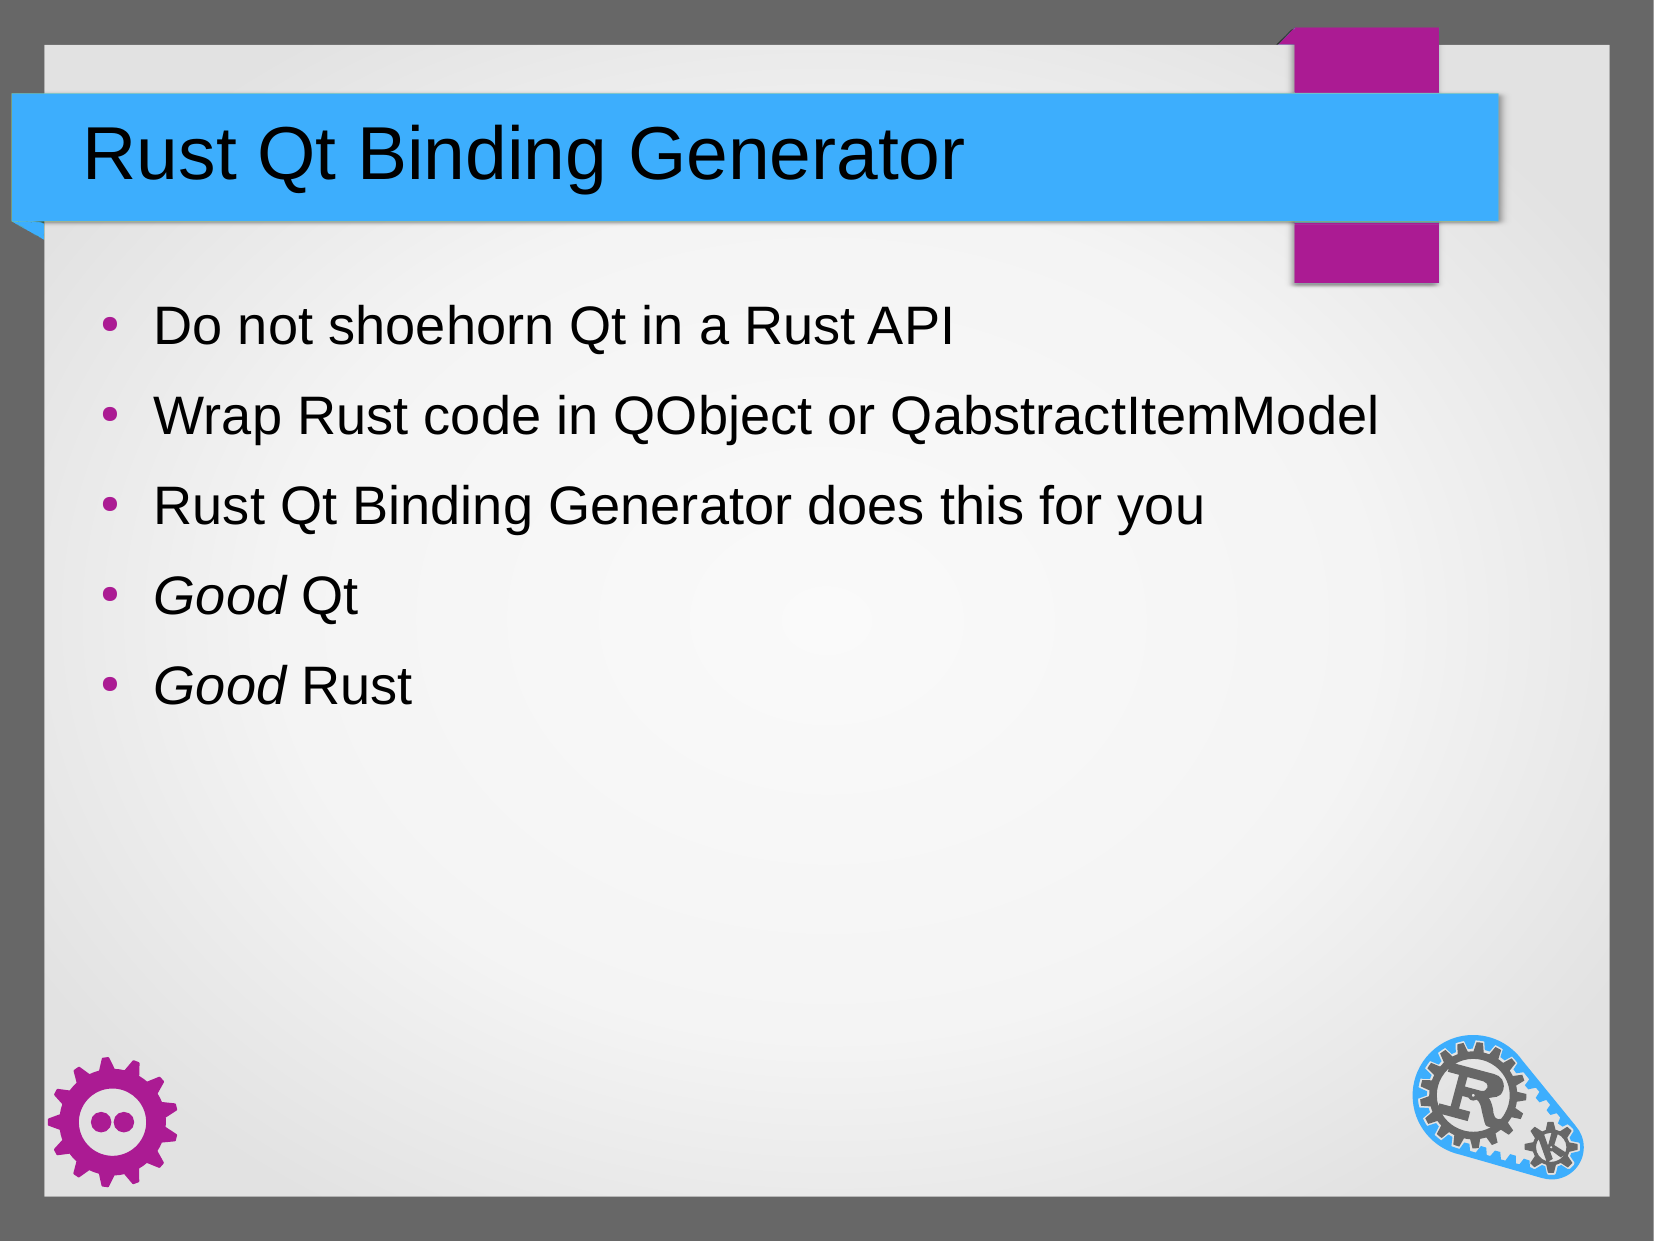

# Rust Qt Binding Generator
Do not shoehorn Qt in a Rust API
Wrap Rust code in QObject or QabstractItemModel
Rust Qt Binding Generator does this for you
Good Qt
Good Rust